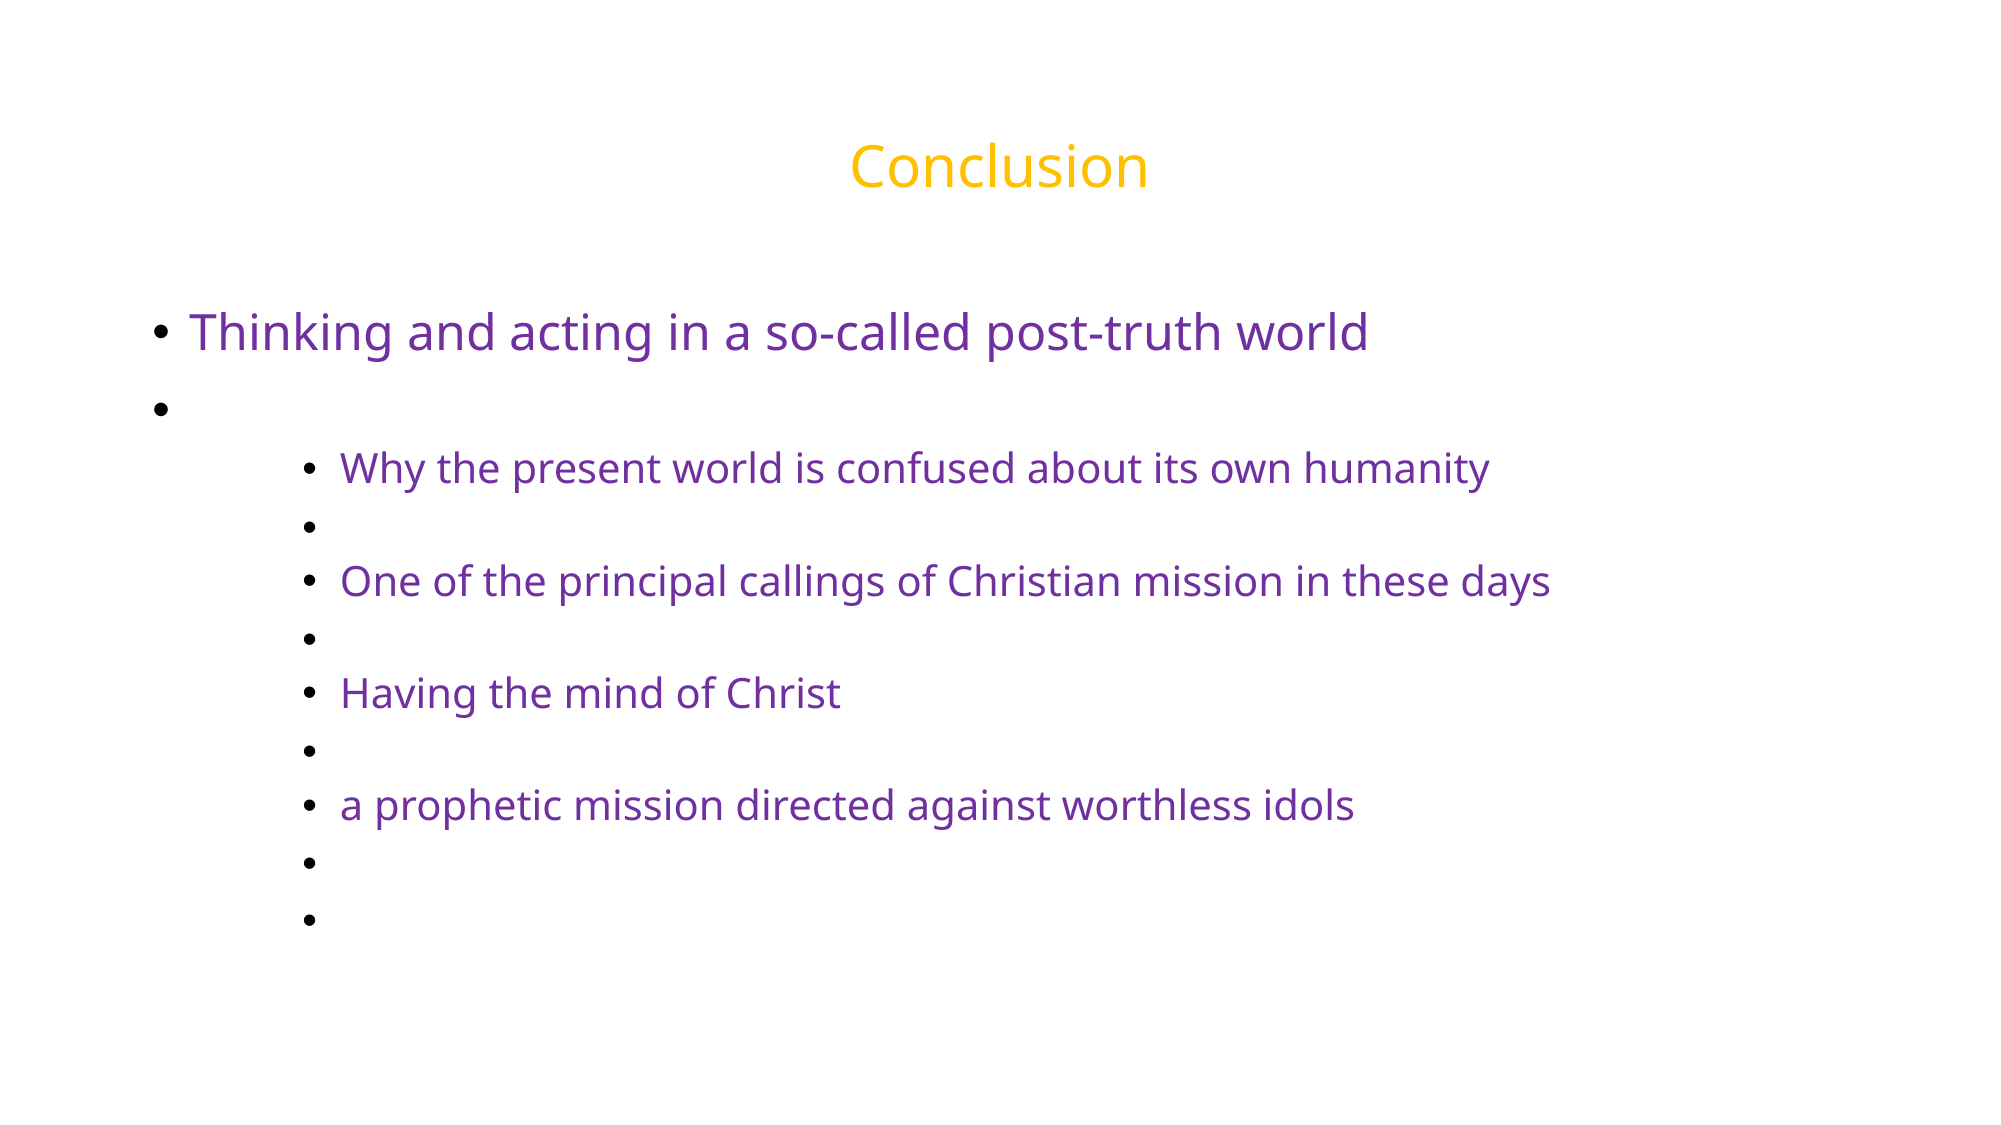

# Conclusion
Thinking and acting in a so-called post-truth world
Why the present world is confused about its own humanity
One of the principal callings of Christian mission in these days
Having the mind of Christ
a prophetic mission directed against worthless idols